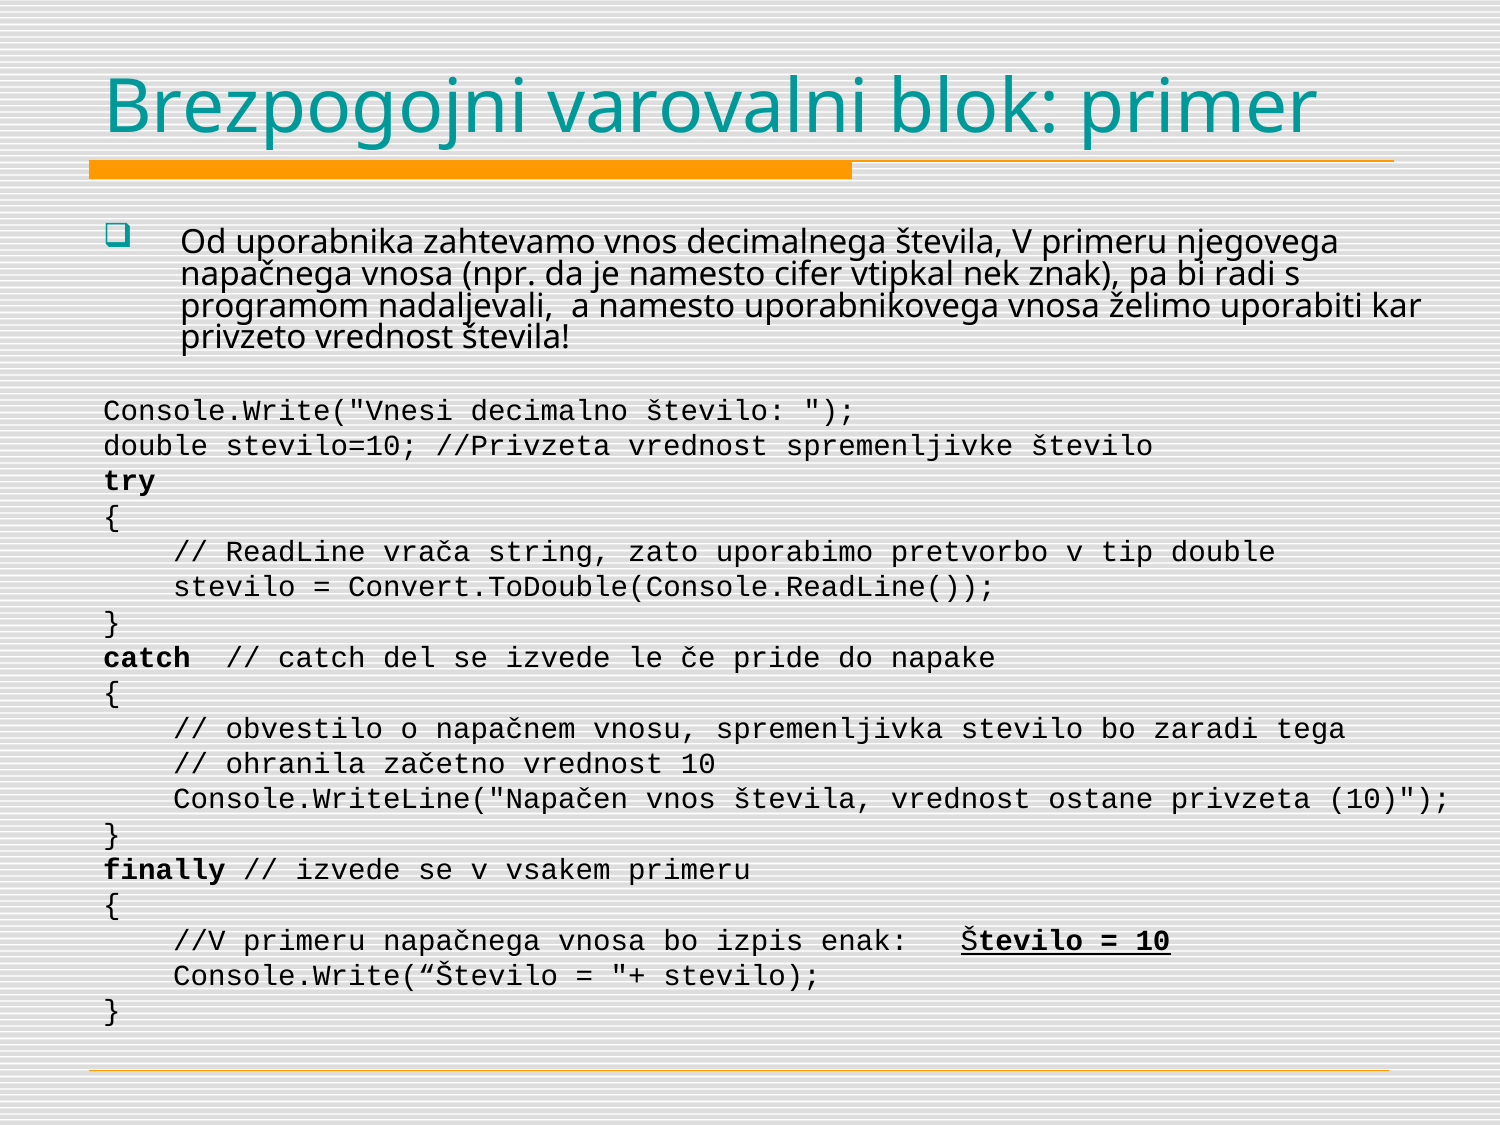

# Brezpogojni varovalni blok: primer
Od uporabnika zahtevamo vnos decimalnega števila, V primeru njegovega napačnega vnosa (npr. da je namesto cifer vtipkal nek znak), pa bi radi s programom nadaljevali, a namesto uporabnikovega vnosa želimo uporabiti kar privzeto vrednost števila!
Console.Write("Vnesi decimalno število: ");
double stevilo=10; //Privzeta vrednost spremenljivke število
try
{
 // ReadLine vrača string, zato uporabimo pretvorbo v tip double
 stevilo = Convert.ToDouble(Console.ReadLine());
}
catch // catch del se izvede le če pride do napake
{
 // obvestilo o napačnem vnosu, spremenljivka stevilo bo zaradi tega
 // ohranila začetno vrednost 10
 Console.WriteLine("Napačen vnos števila, vrednost ostane privzeta (10)");
}
finally // izvede se v vsakem primeru
{
 //V primeru napačnega vnosa bo izpis enak: Število = 10
 Console.Write(“Število = "+ stevilo);
}